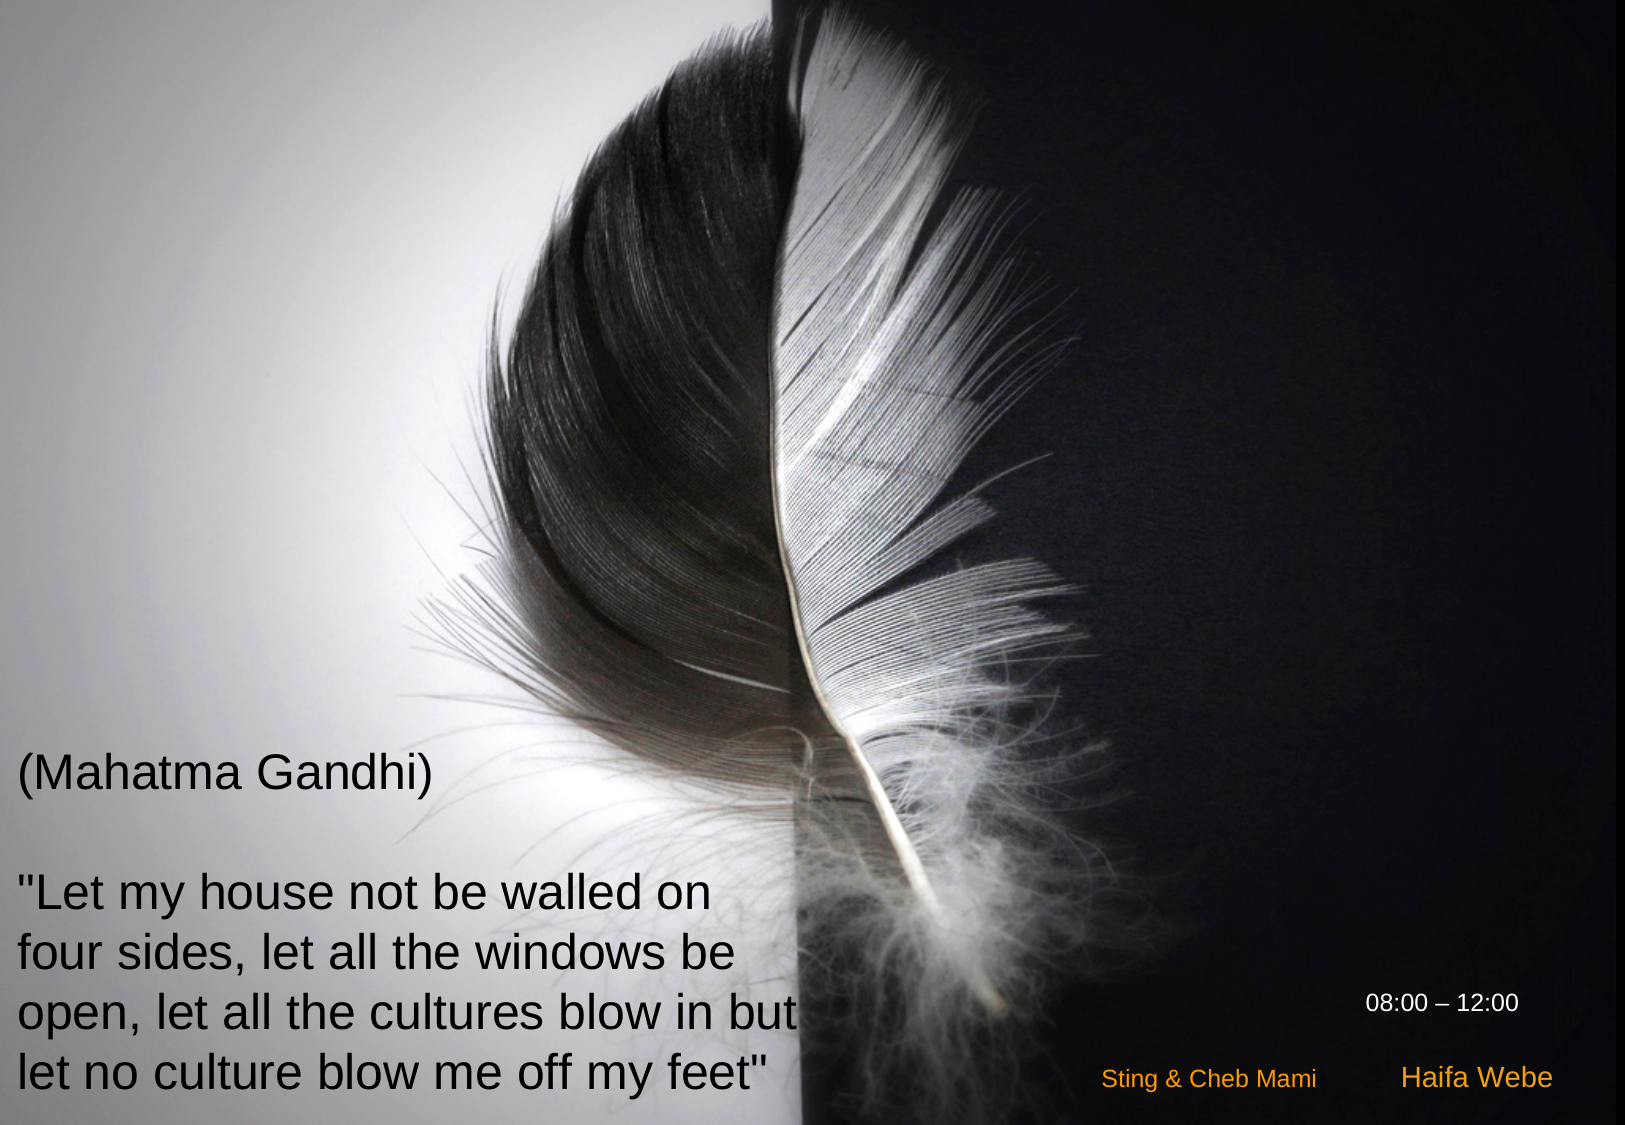

(Mahatma Gandhi)
"Let my house not be walled on four sides, let all the windows be open, let all the cultures blow in but let no culture blow me off my feet"
 08:00 – 12:00
Haifa Webe
Sting & Cheb Mami